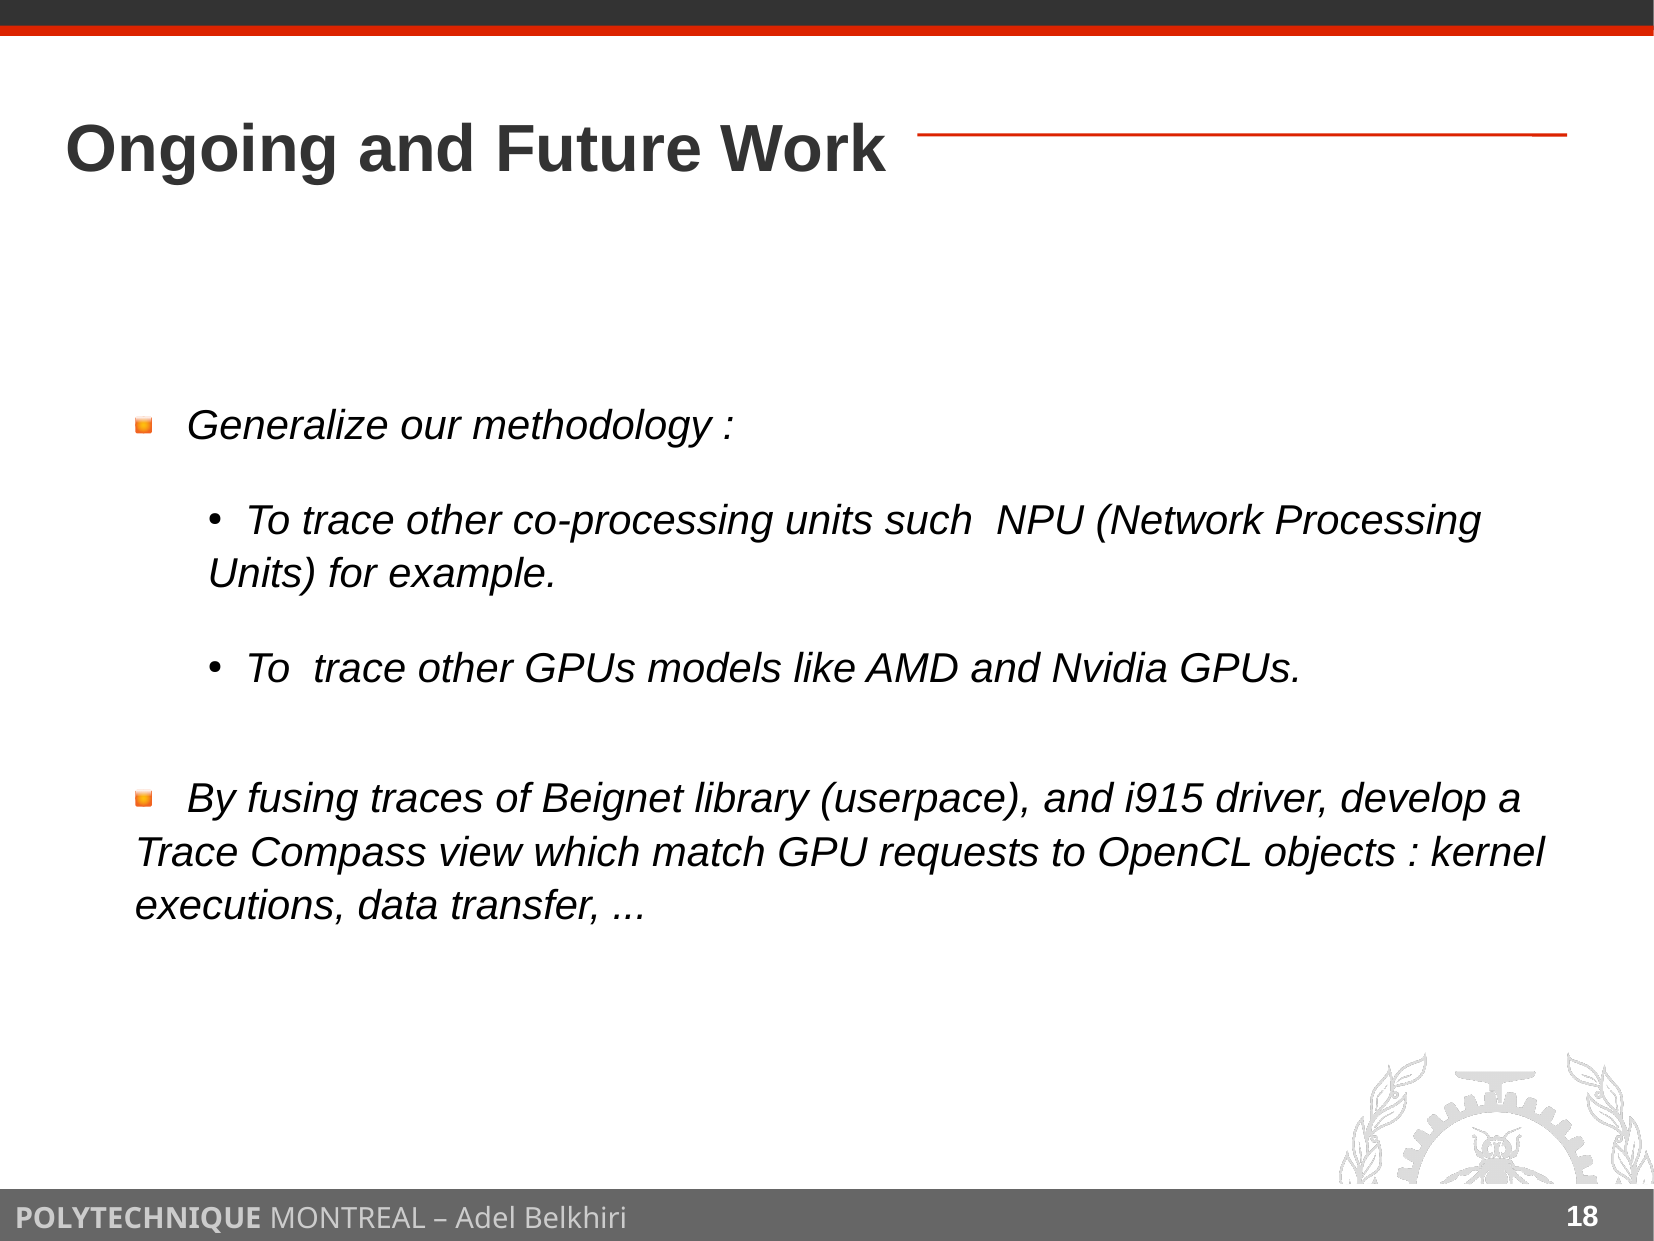

Ongoing and Future Work
 Generalize our methodology :
 To trace other co-processing units such NPU (Network Processing Units) for example.
 To trace other GPUs models like AMD and Nvidia GPUs.
 By fusing traces of Beignet library (userpace), and i915 driver, develop a Trace Compass view which match GPU requests to OpenCL objects : kernel executions, data transfer, ...
POLYTECHNIQUE MONTREAL – Adel Belkhiri
18